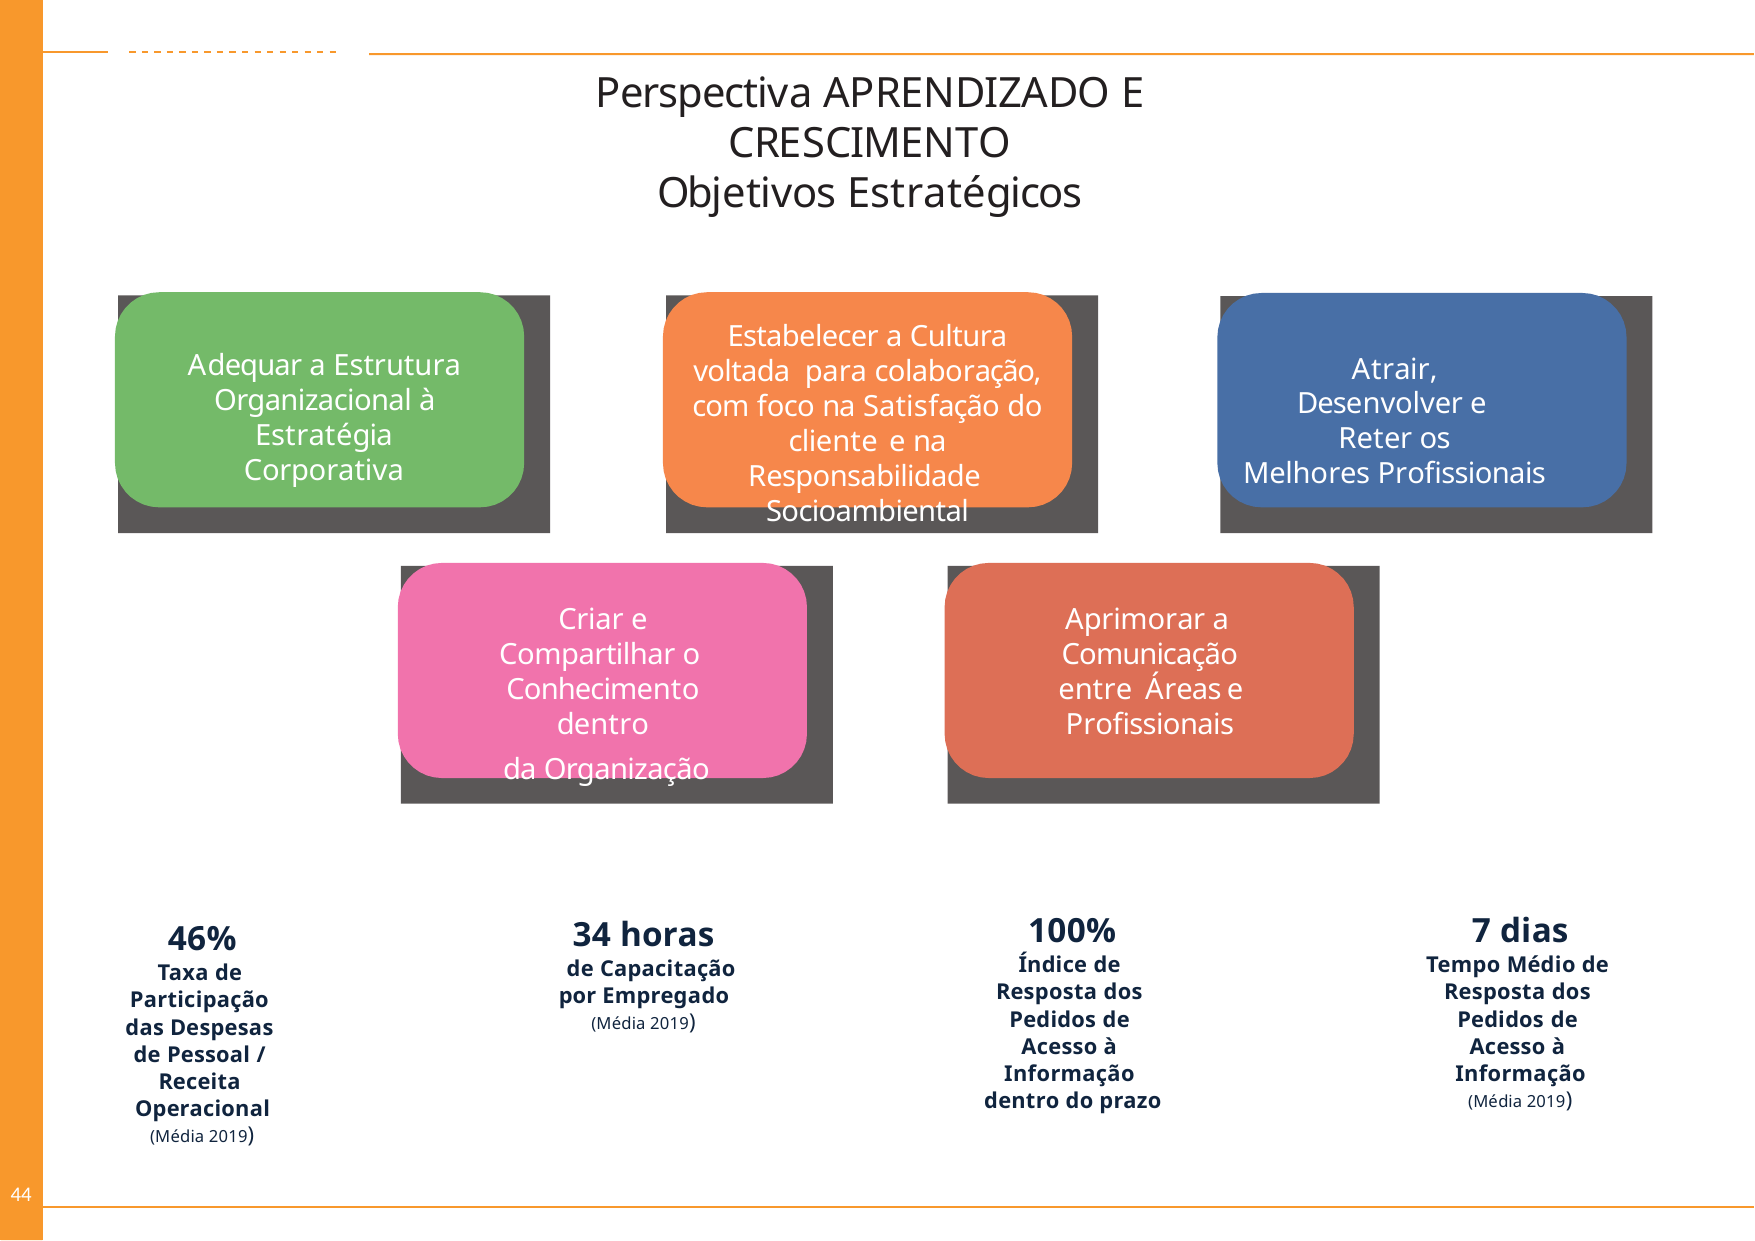

# Perspectiva APRENDIZADO E CRESCIMENTO
Objetivos Estratégicos
Adequar a Estrutura Organizacional à Estratégia Corporativa
Estabelecer a Cultura voltada para colaboração,
com foco na Satisfação do cliente e na Responsabilidade Socioambiental
Atrair, Desenvolver e Reter os
Melhores Profissionais
Criar e Compartilhar o Conhecimento dentro
da Organização
Aprimorar a Comunicação entre Áreas e Profissionais
100%
Índice de Resposta dos Pedidos de Acesso à Informação dentro do prazo
7 dias
Tempo Médio de Resposta dos Pedidos de Acesso à Informação
(Média 2019)
34 horas
de Capacitação por Empregado
(Média 2019)
46%
Taxa de Participação das Despesas de Pessoal / Receita Operacional
(Média 2019)
44